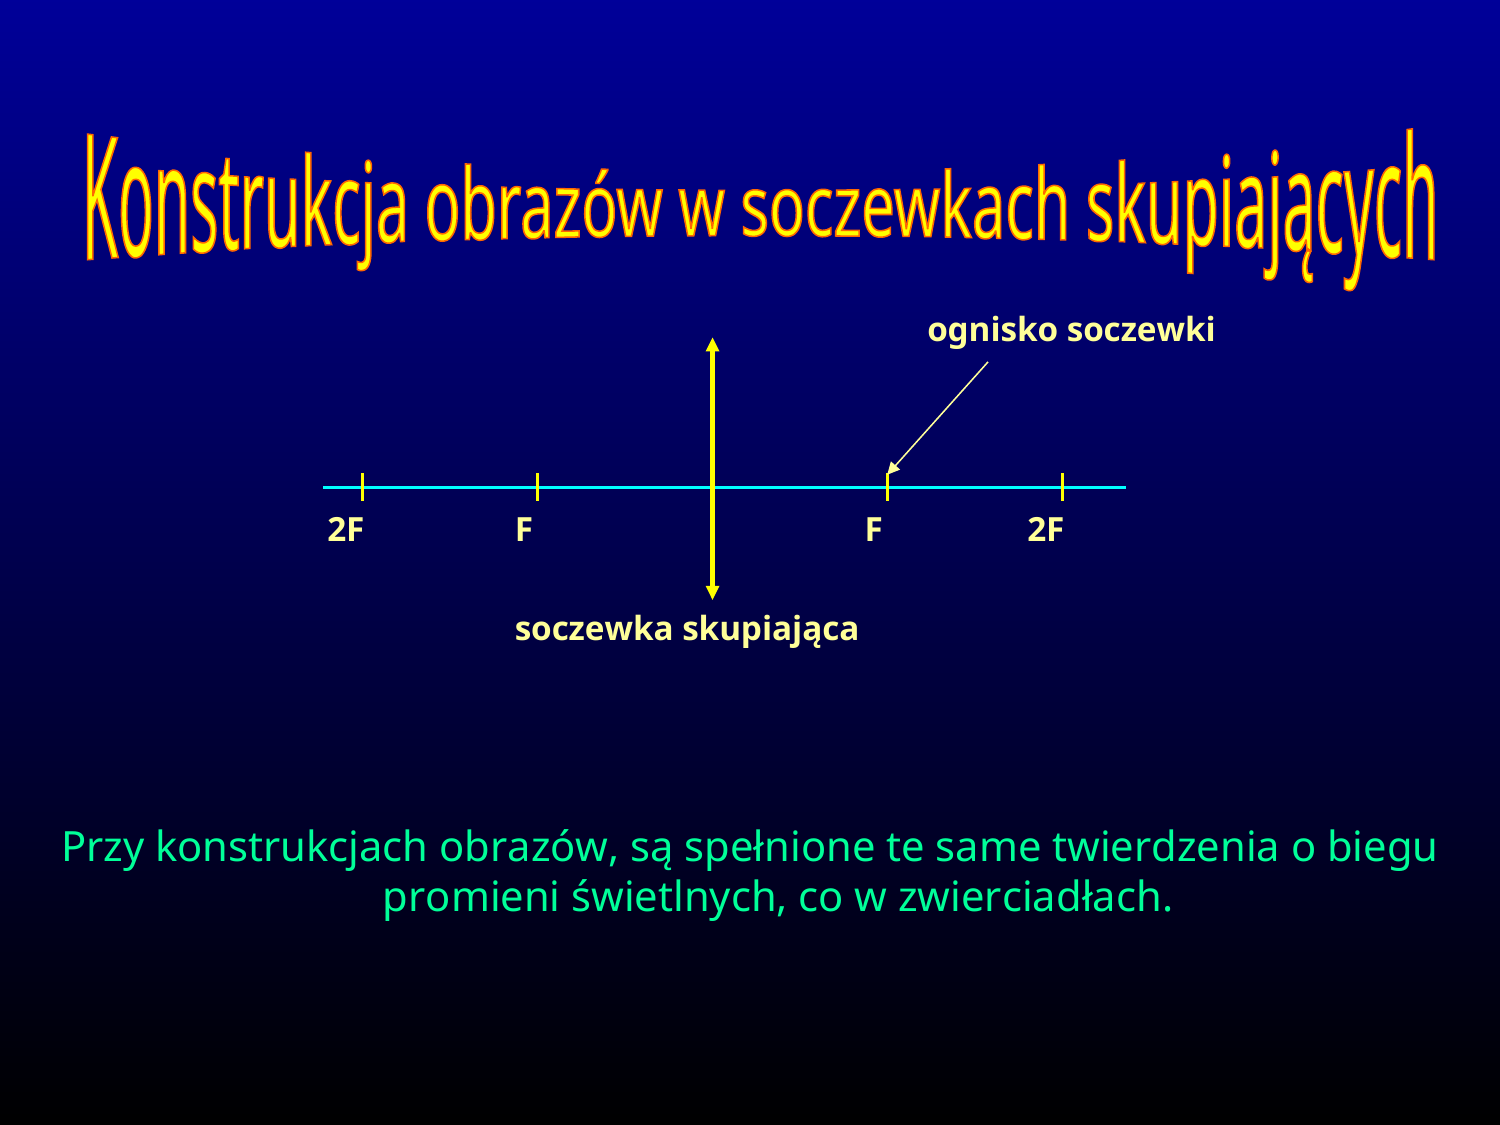

Konstrukcja obrazów w soczewkach skupiających
ognisko soczewki
2F
F
F
2F
soczewka skupiająca
Przy konstrukcjach obrazów, są spełnione te same twierdzenia o biegu promieni świetlnych, co w zwierciadłach.